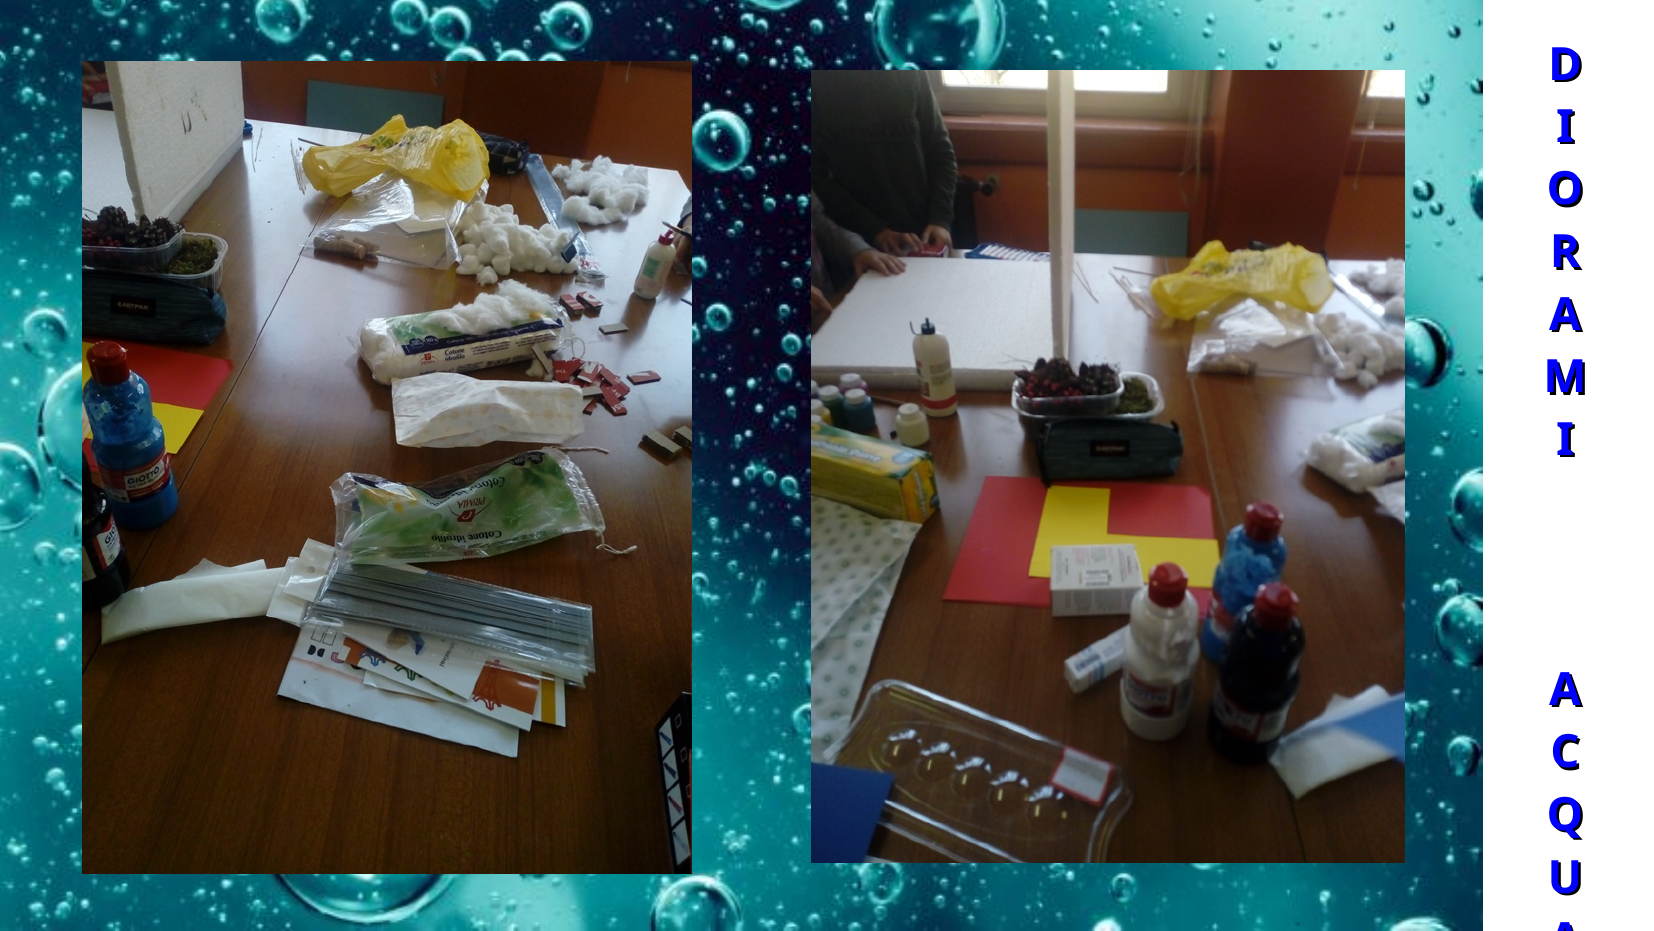

D
I
O
R
A
M
I
A
C
Q
U
A